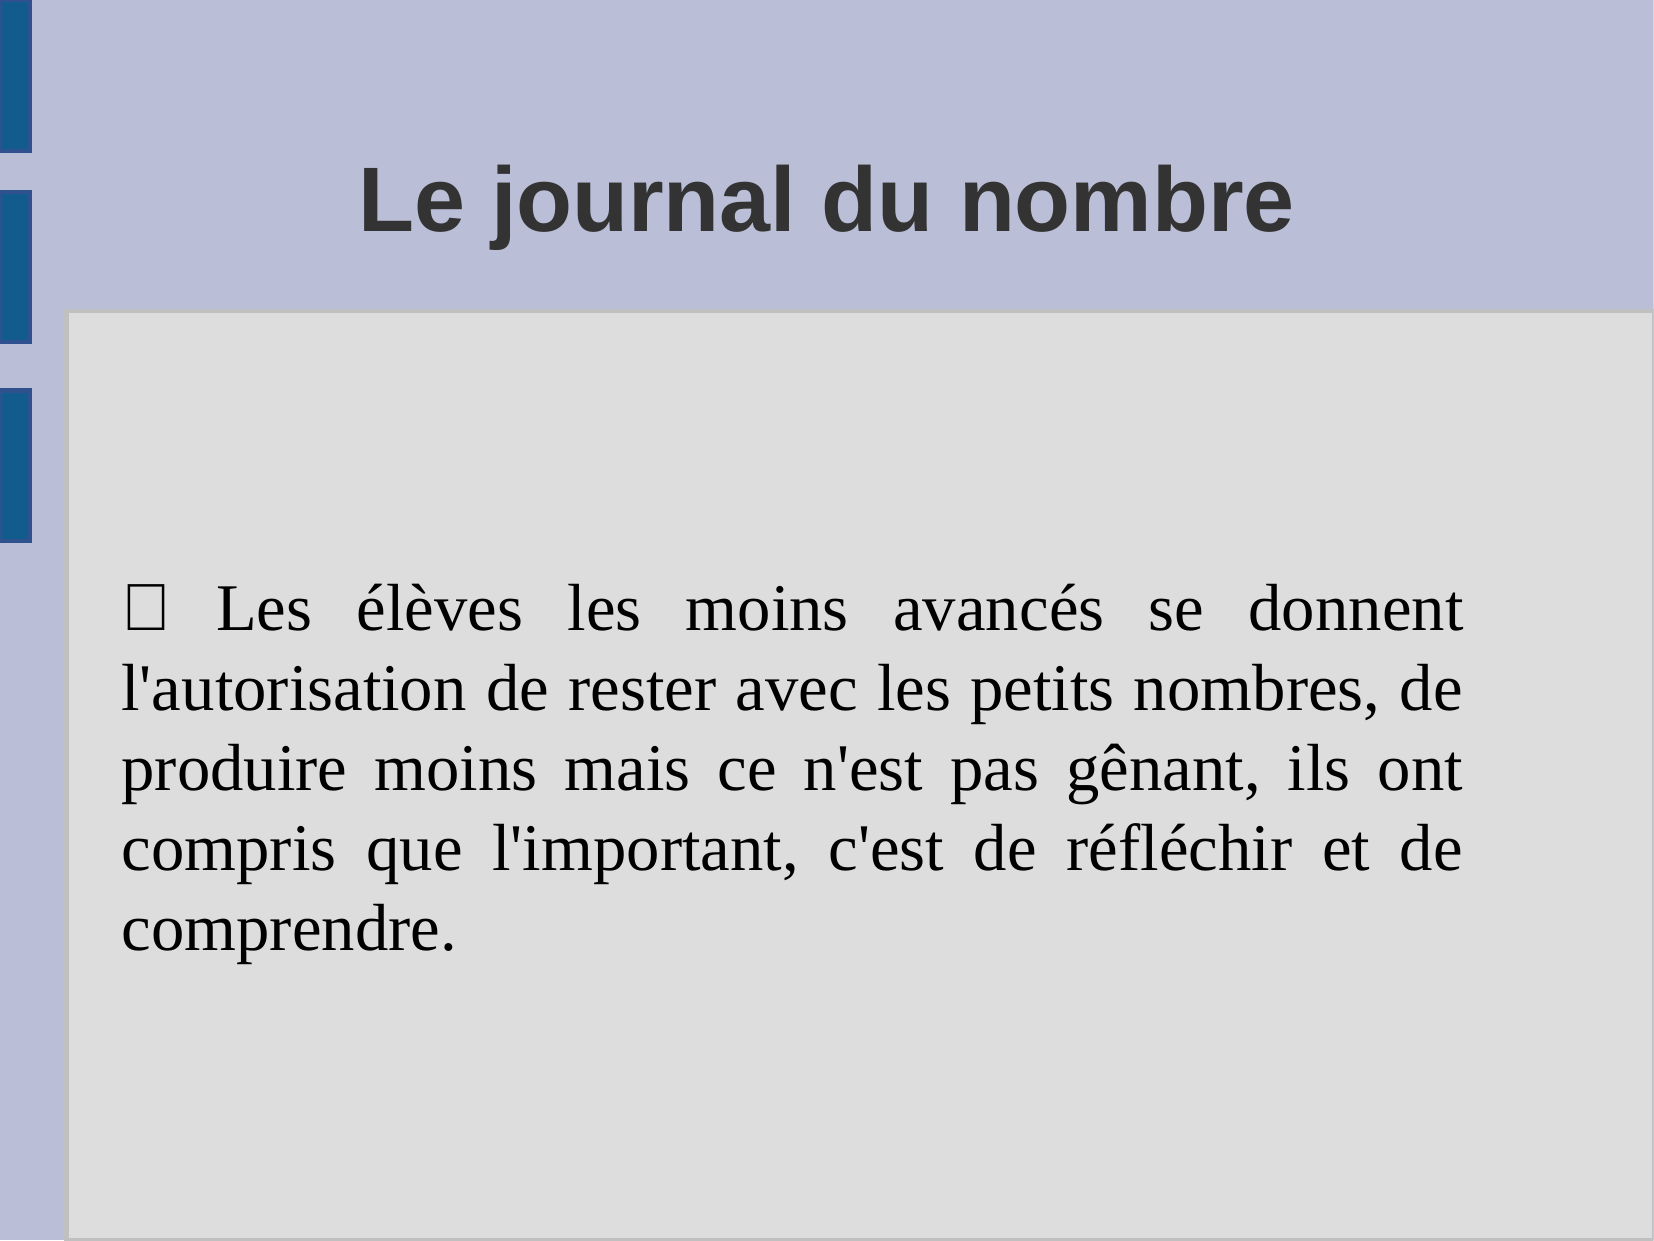

# Le journal du nombre
 Les élèves les moins avancés se donnent l'autorisation de rester avec les petits nombres, de produire moins mais ce n'est pas gênant, ils ont compris que l'important, c'est de réfléchir et de comprendre.